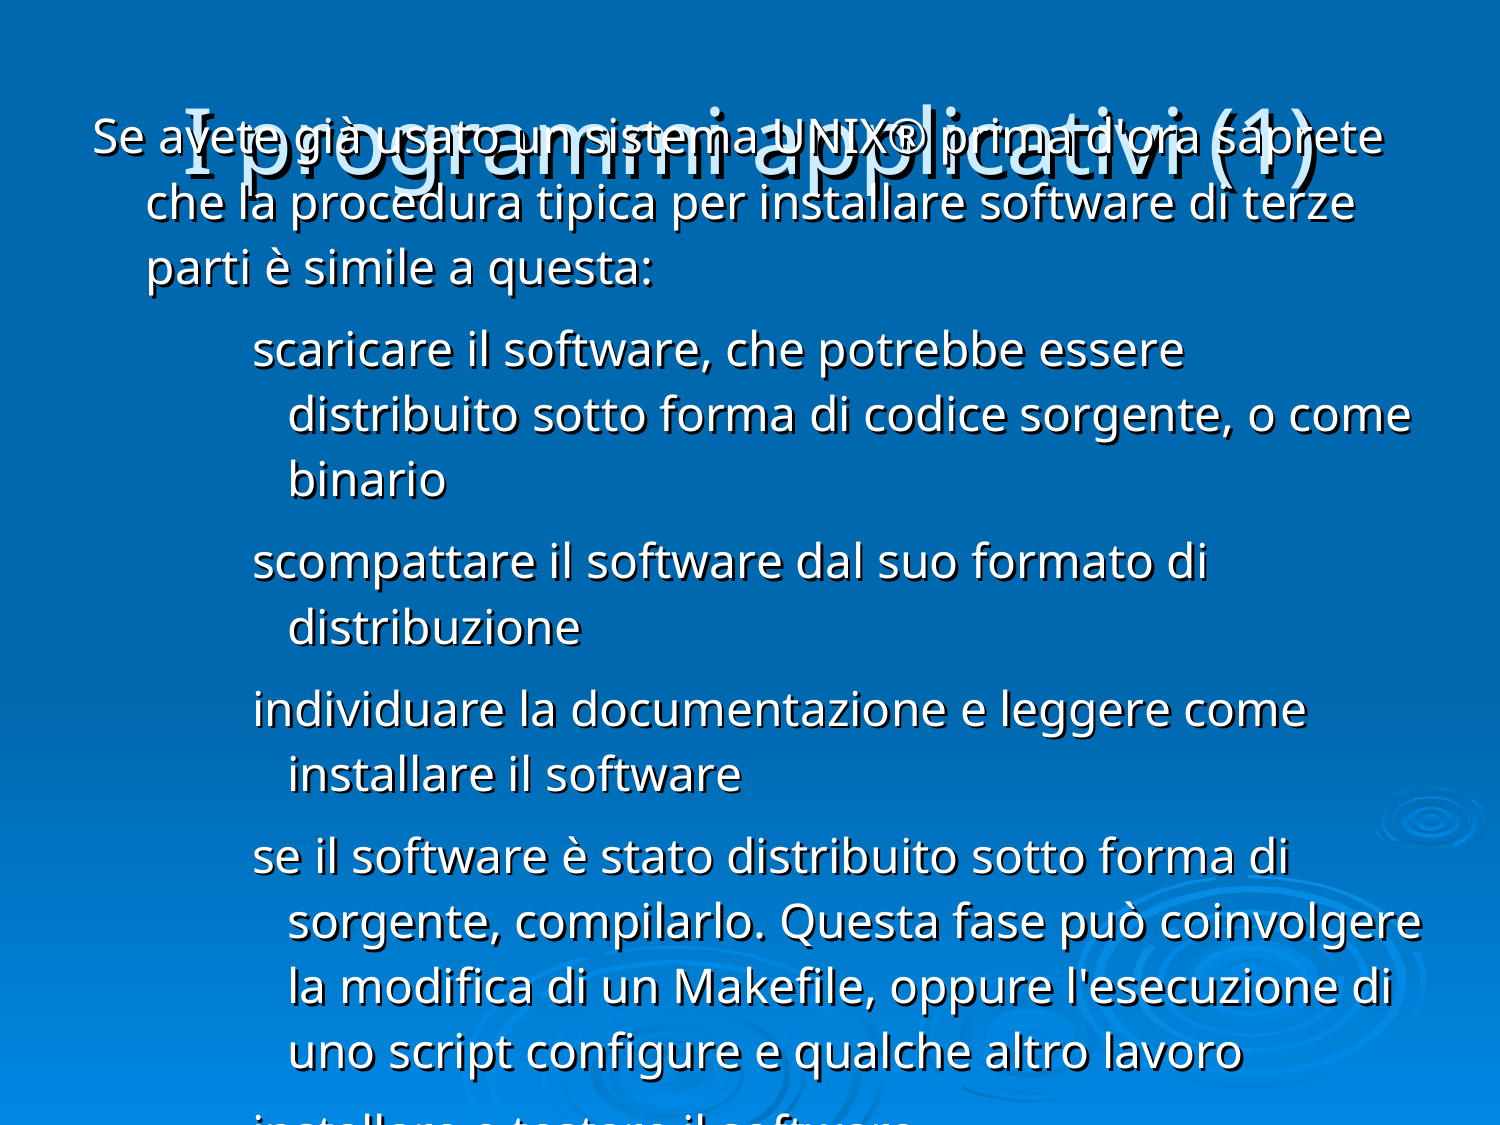

# I programmi applicativi (1)
Se avete già usato un sistema UNIX® prima d'ora saprete che la procedura tipica per installare software di terze parti è simile a questa:
scaricare il software, che potrebbe essere distribuito sotto forma di codice sorgente, o come binario
scompattare il software dal suo formato di distribuzione
individuare la documentazione e leggere come installare il software
se il software è stato distribuito sotto forma di sorgente, compilarlo. Questa fase può coinvolgere la modifica di un Makefile, oppure l'esecuzione di uno script configure e qualche altro lavoro
installare e testare il software.